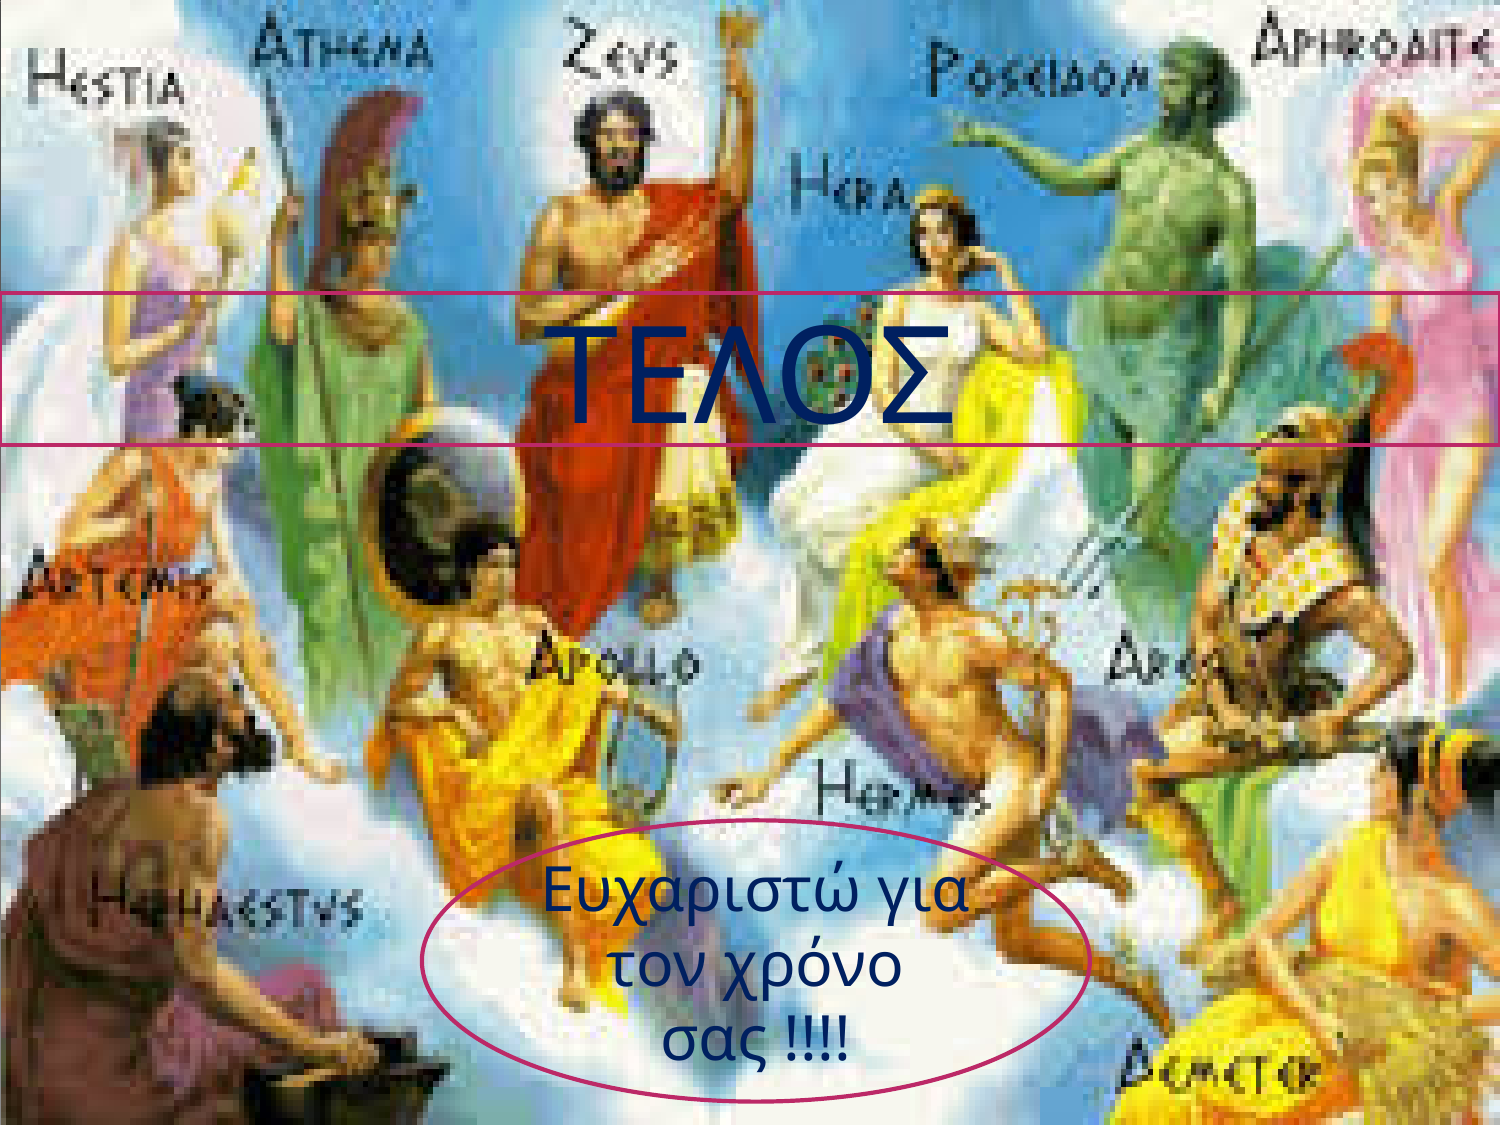

#
ΤΕΛΟΣ
Ευχαριστώ για τον χρόνο σας !!!!